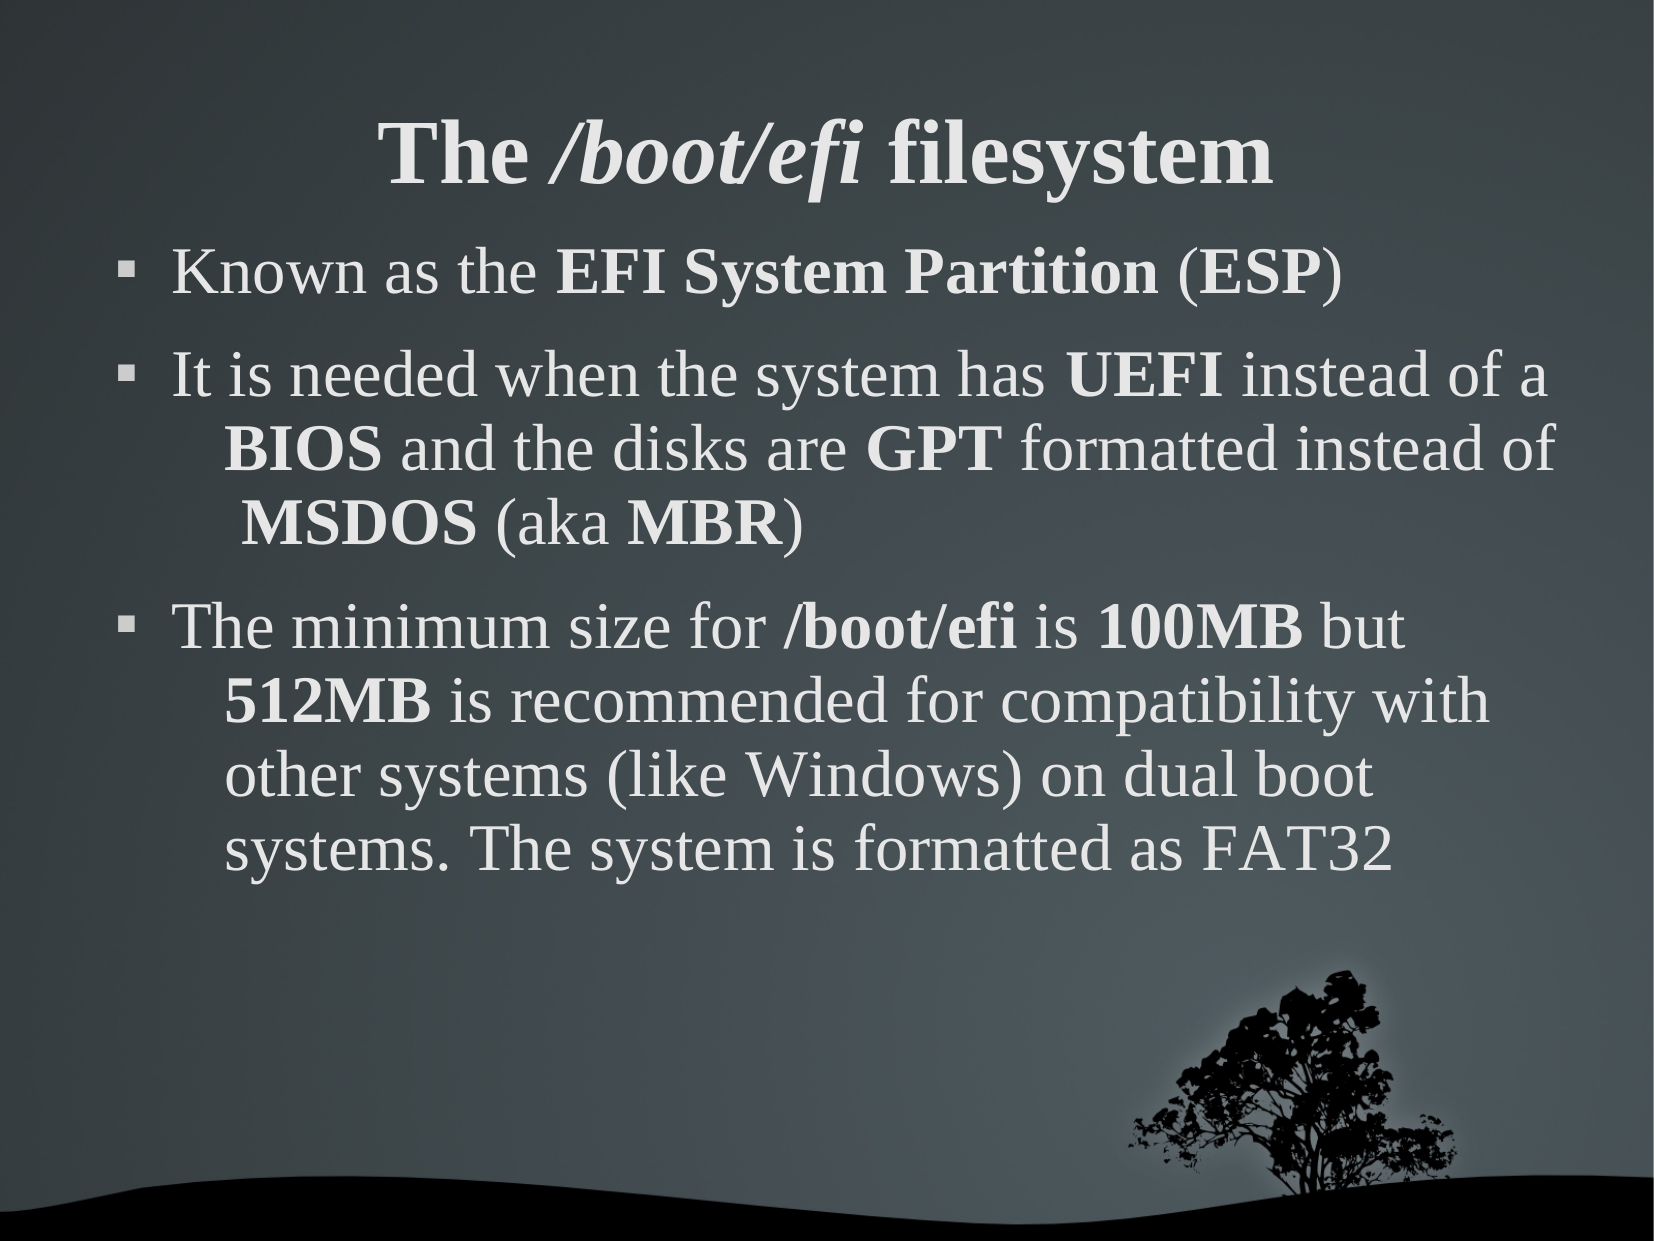

The /boot/efi filesystem
# Known as the EFI System Partition (ESP)
It is needed when the system has UEFI instead of a BIOS and the disks are GPT formatted instead of MSDOS (aka MBR)
The minimum size for /boot/efi is 100MB but 512MB is recommended for compatibility with other systems (like Windows) on dual boot systems. The system is formatted as FAT32